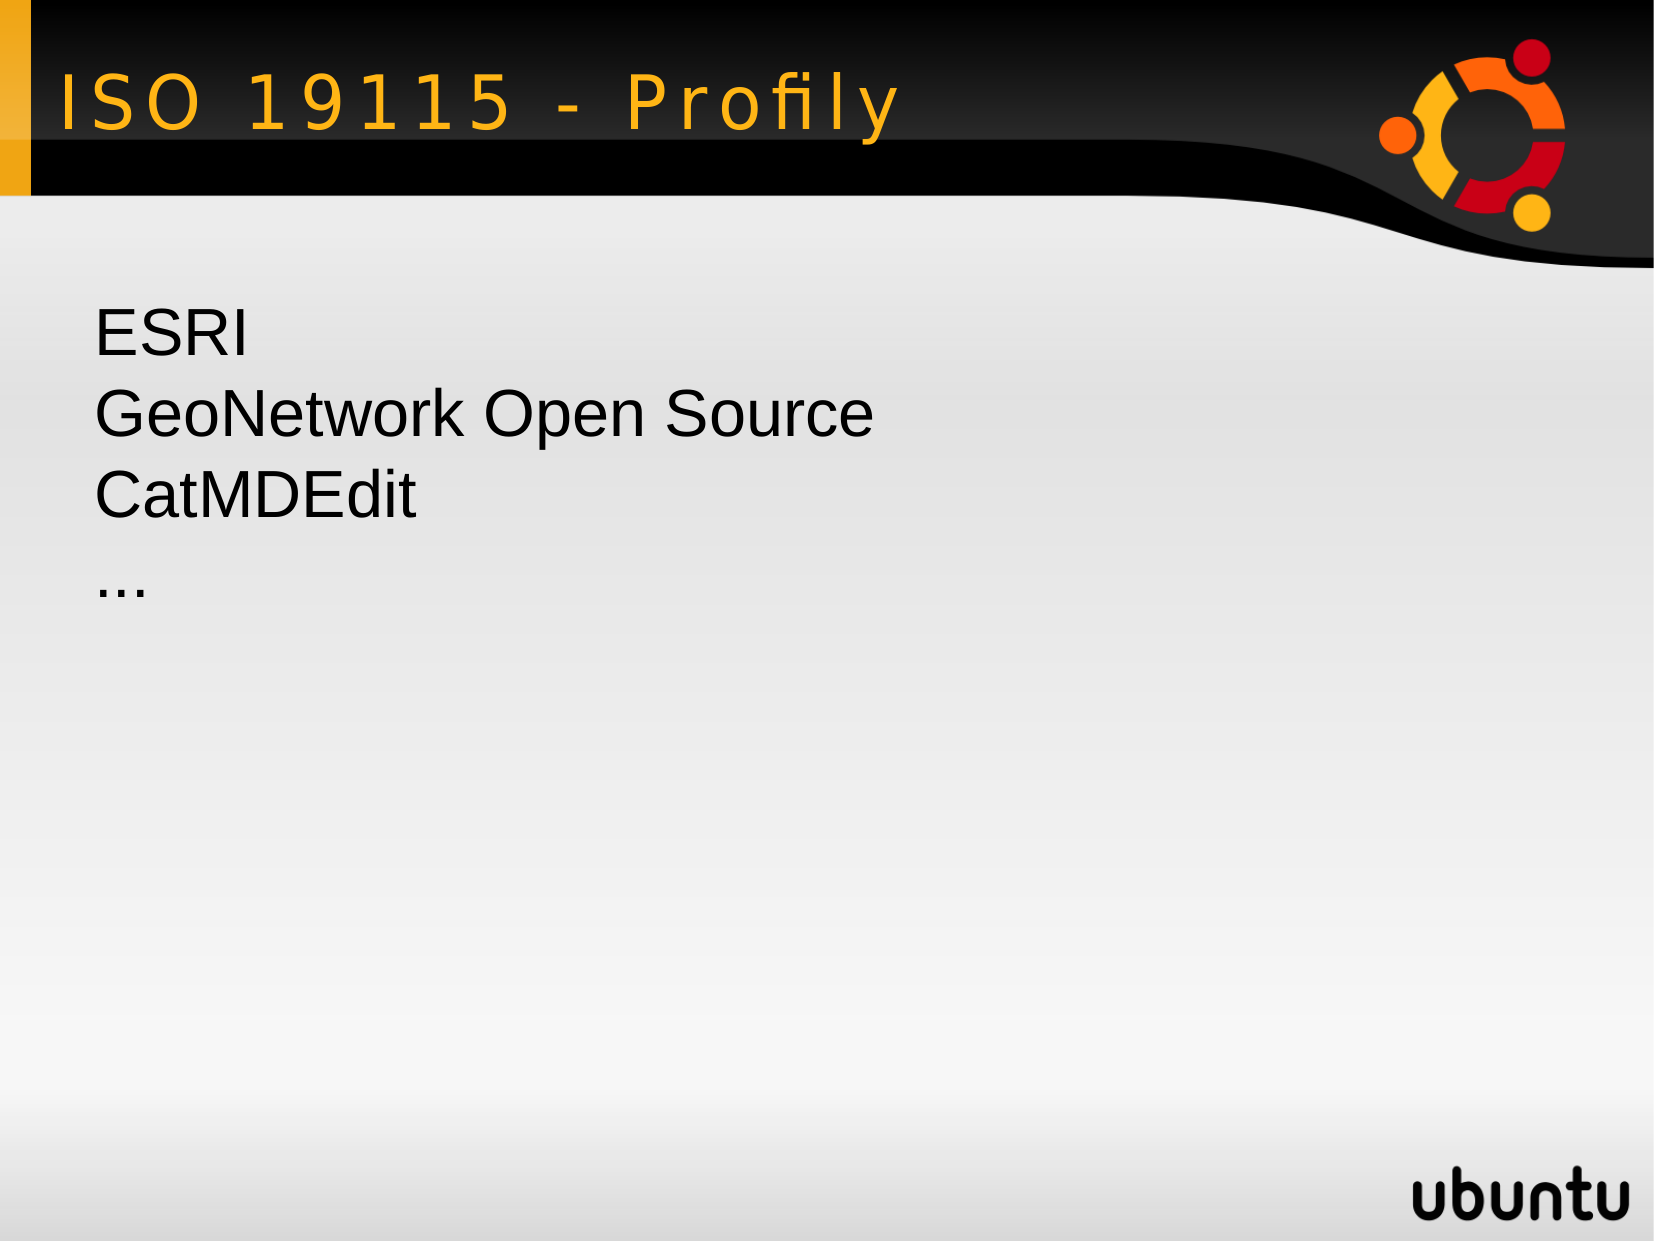

# ISO 19115 - Profily
ESRI
GeoNetwork Open Source
CatMDEdit
...